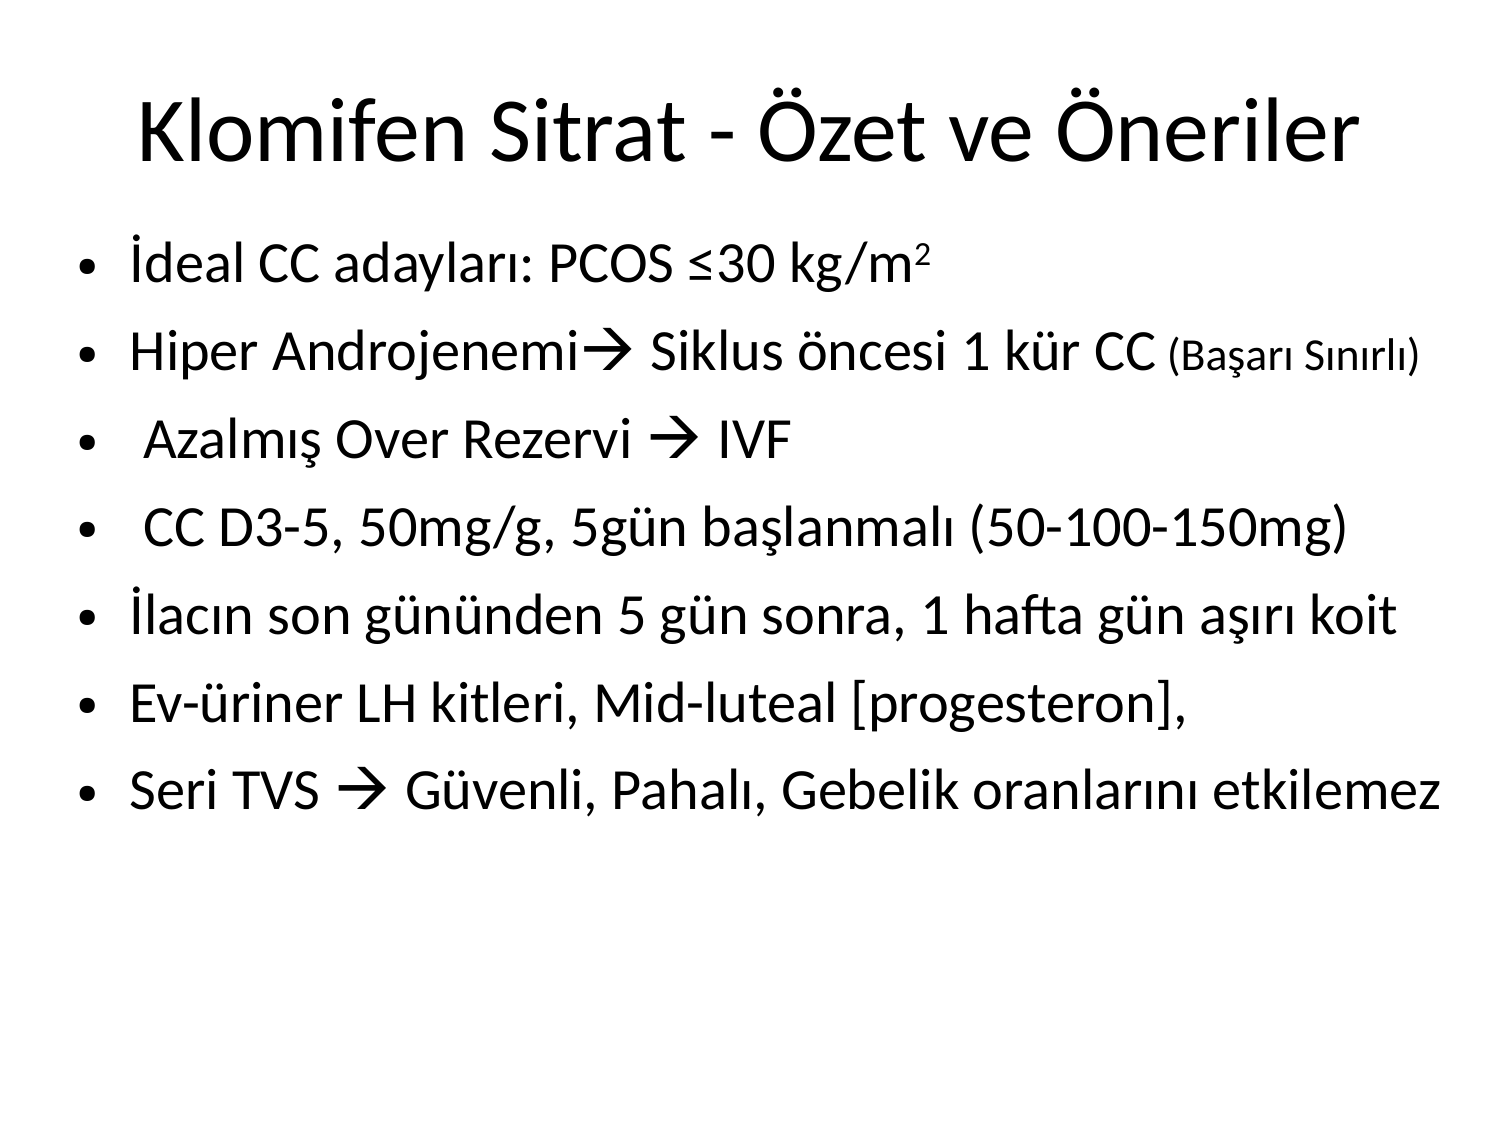

# Klomifen Sitrat - Özet ve Öneriler
İdeal CC adayları: PCOS ≤30 kg/m2
Hiper Androjenemi Siklus öncesi 1 kür CC (Başarı Sınırlı)
 Azalmış Over Rezervi  IVF
 CC D3-5, 50mg/g, 5gün başlanmalı (50-100-150mg)
İlacın son gününden 5 gün sonra, 1 hafta gün aşırı koit
Ev-üriner LH kitleri, Mid-luteal [progesteron],
Seri TVS  Güvenli, Pahalı, Gebelik oranlarını etkilemez